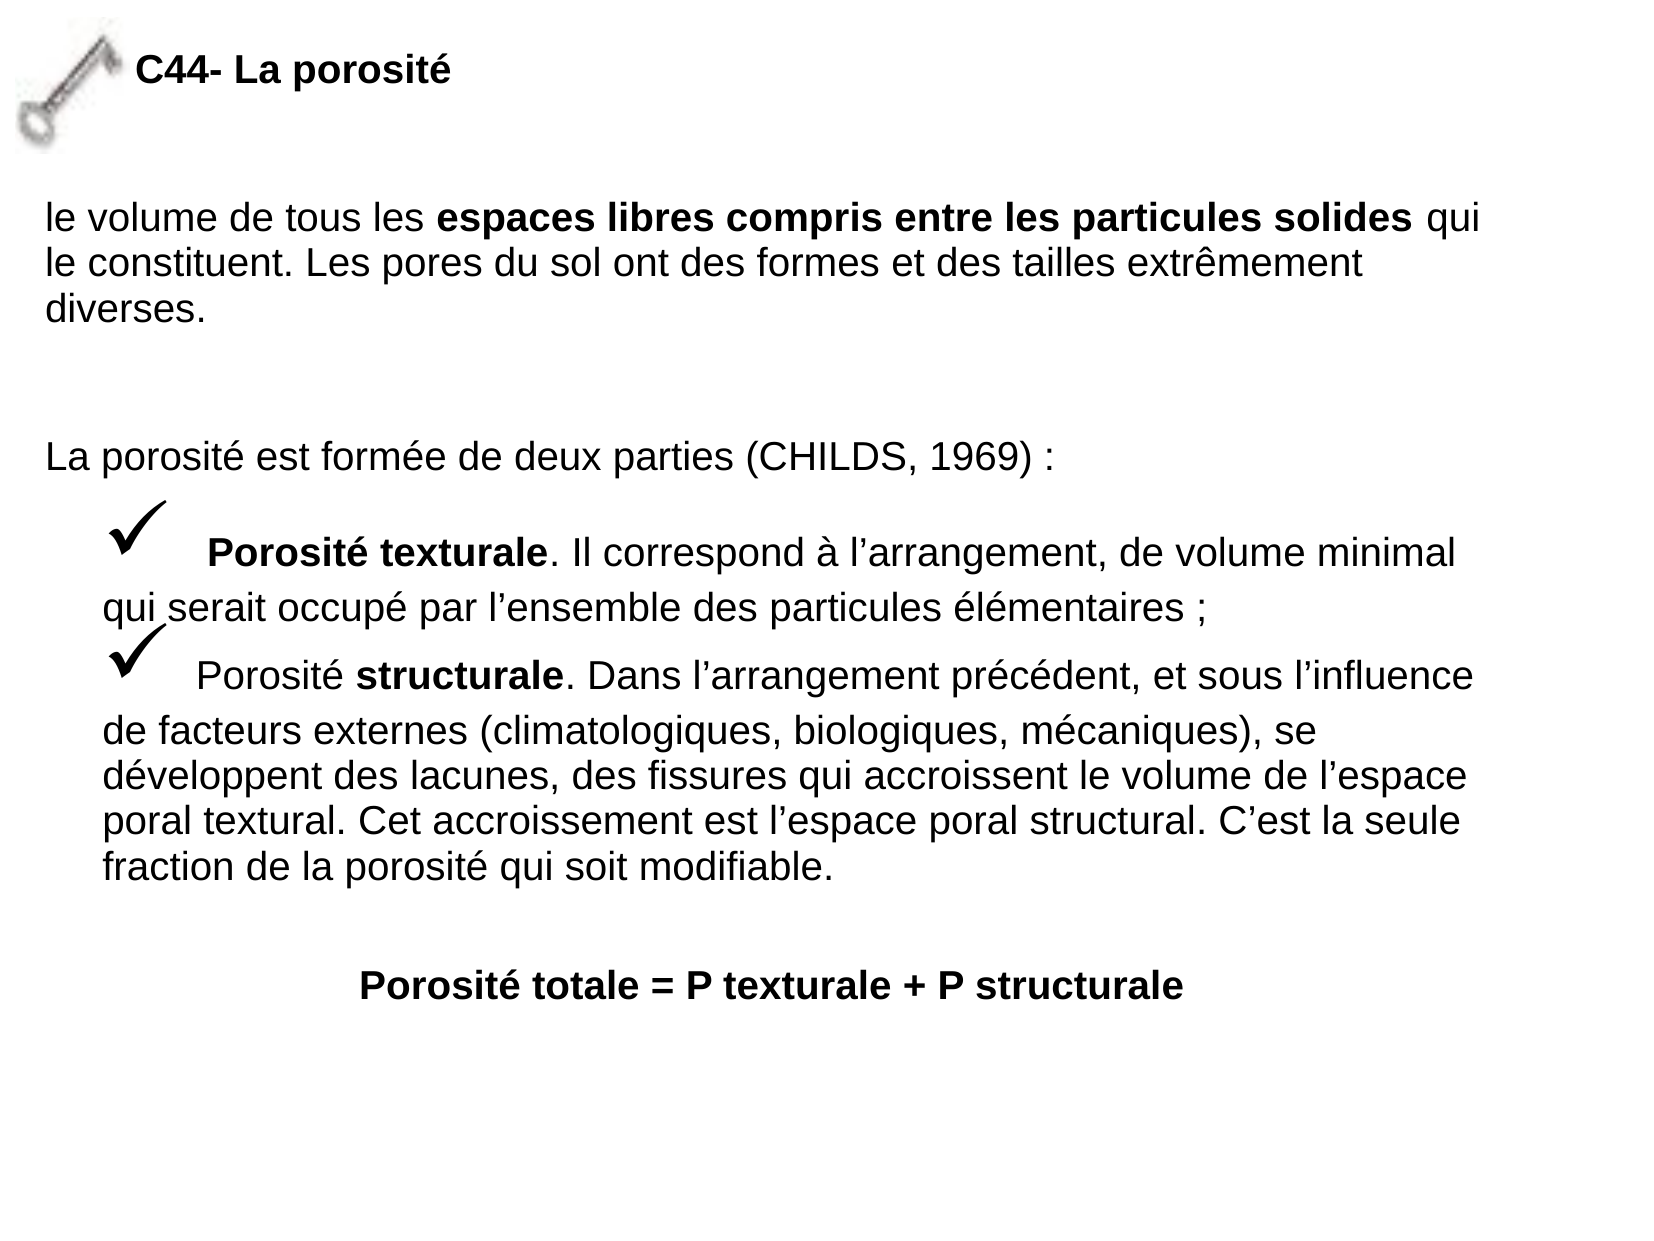

# C44- La porosité
le volume de tous les espaces libres compris entre les particules solides qui le constituent. Les pores du sol ont des formes et des tailles extrêmement diverses.
La porosité est formée de deux parties (CHILDS, 1969) :
	 Porosité texturale. Il correspond à l’arrangement, de volume minimal qui serait occupé par l’ensemble des particules élémentaires ;
	Porosité structurale. Dans l’arrangement précédent, et sous l’influence de facteurs externes (climatologiques, biologiques, mécaniques), se développent des lacunes, des fissures qui accroissent le volume de l’espace poral textural. Cet accroissement est l’espace poral structural. C’est la seule fraction de la porosité qui soit modifiable.
Porosité totale = P texturale + P structurale